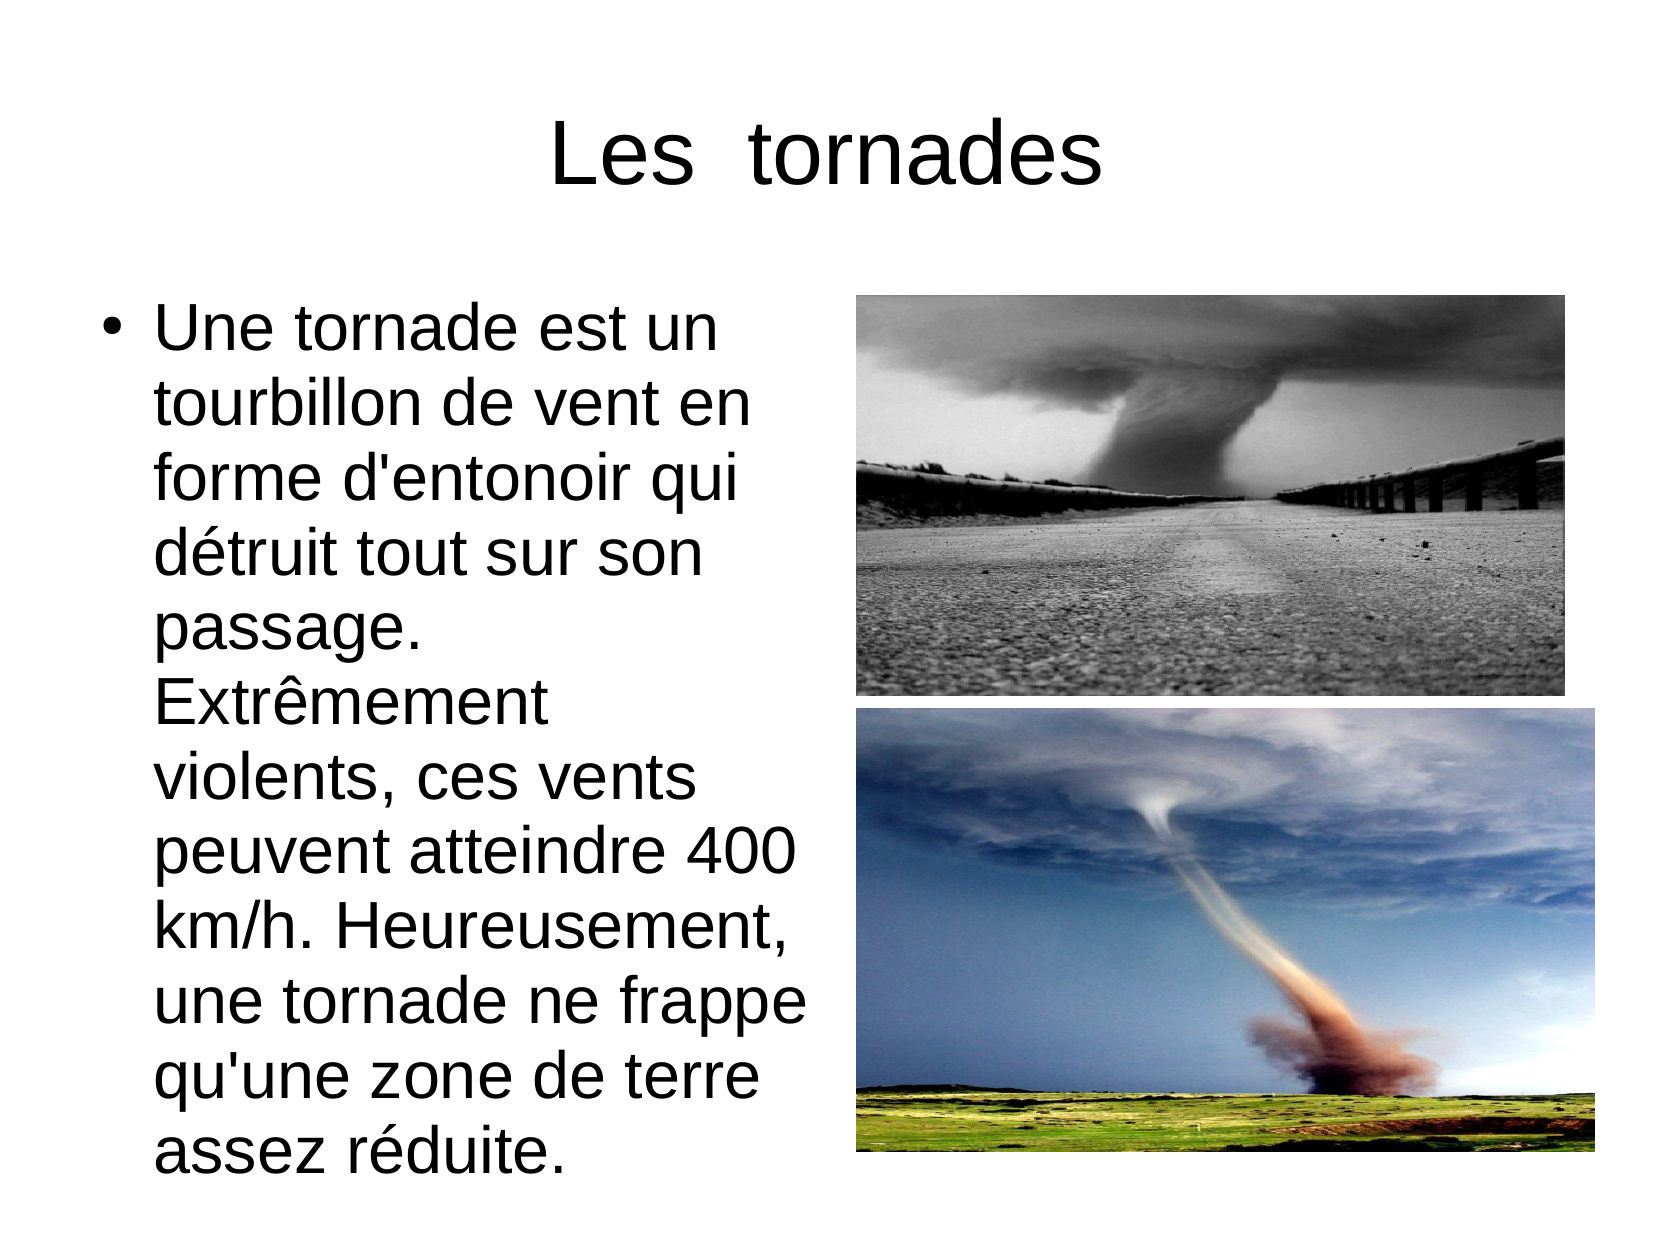

# Les tornades
Une tornade est un tourbillon de vent en forme d'entonoir qui détruit tout sur son passage. Extrêmement violents, ces vents peuvent atteindre 400 km/h. Heureusement, une tornade ne frappe qu'une zone de terre assez réduite.